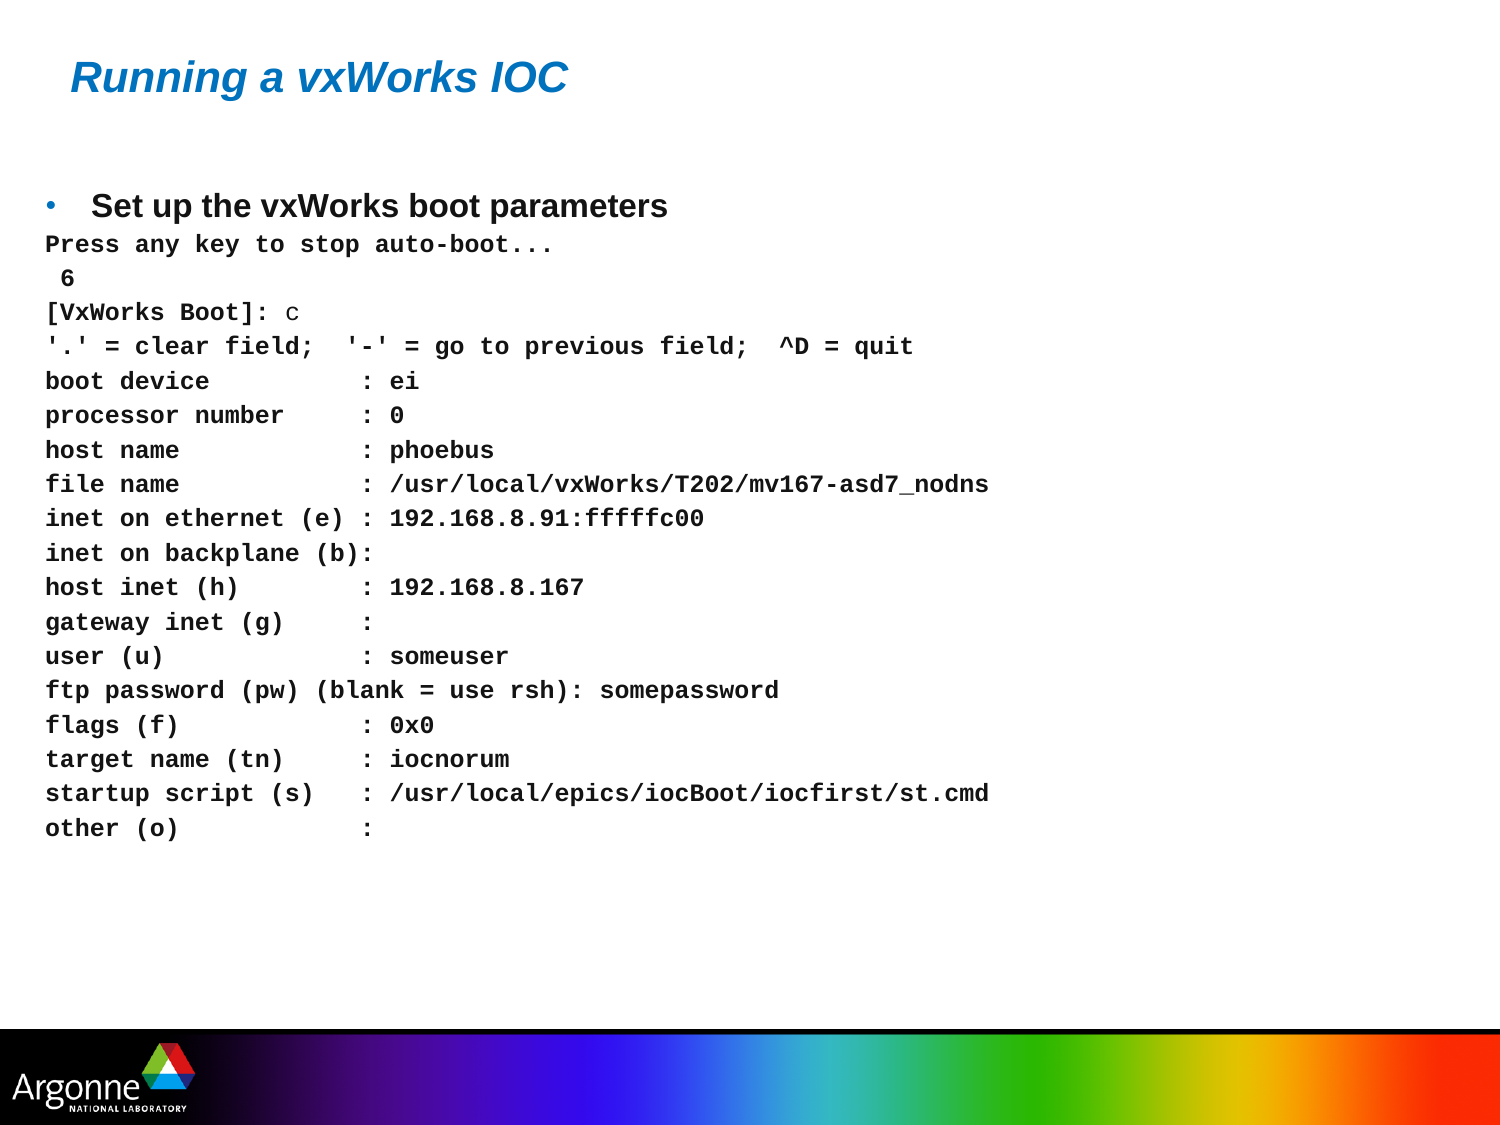

# Running a vxWorks IOC
Set up the vxWorks boot parameters
Press any key to stop auto-boot...
 6
[VxWorks Boot]: c
'.' = clear field; '-' = go to previous field; ^D = quit
boot device : ei
processor number : 0
host name : phoebus
file name : /usr/local/vxWorks/T202/mv167-asd7_nodns
inet on ethernet (e) : 192.168.8.91:fffffc00
inet on backplane (b):
host inet (h) : 192.168.8.167
gateway inet (g) :
user (u) : someuser
ftp password (pw) (blank = use rsh): somepassword
flags (f) : 0x0
target name (tn) : iocnorum
startup script (s) : /usr/local/epics/iocBoot/iocfirst/st.cmd
other (o) :